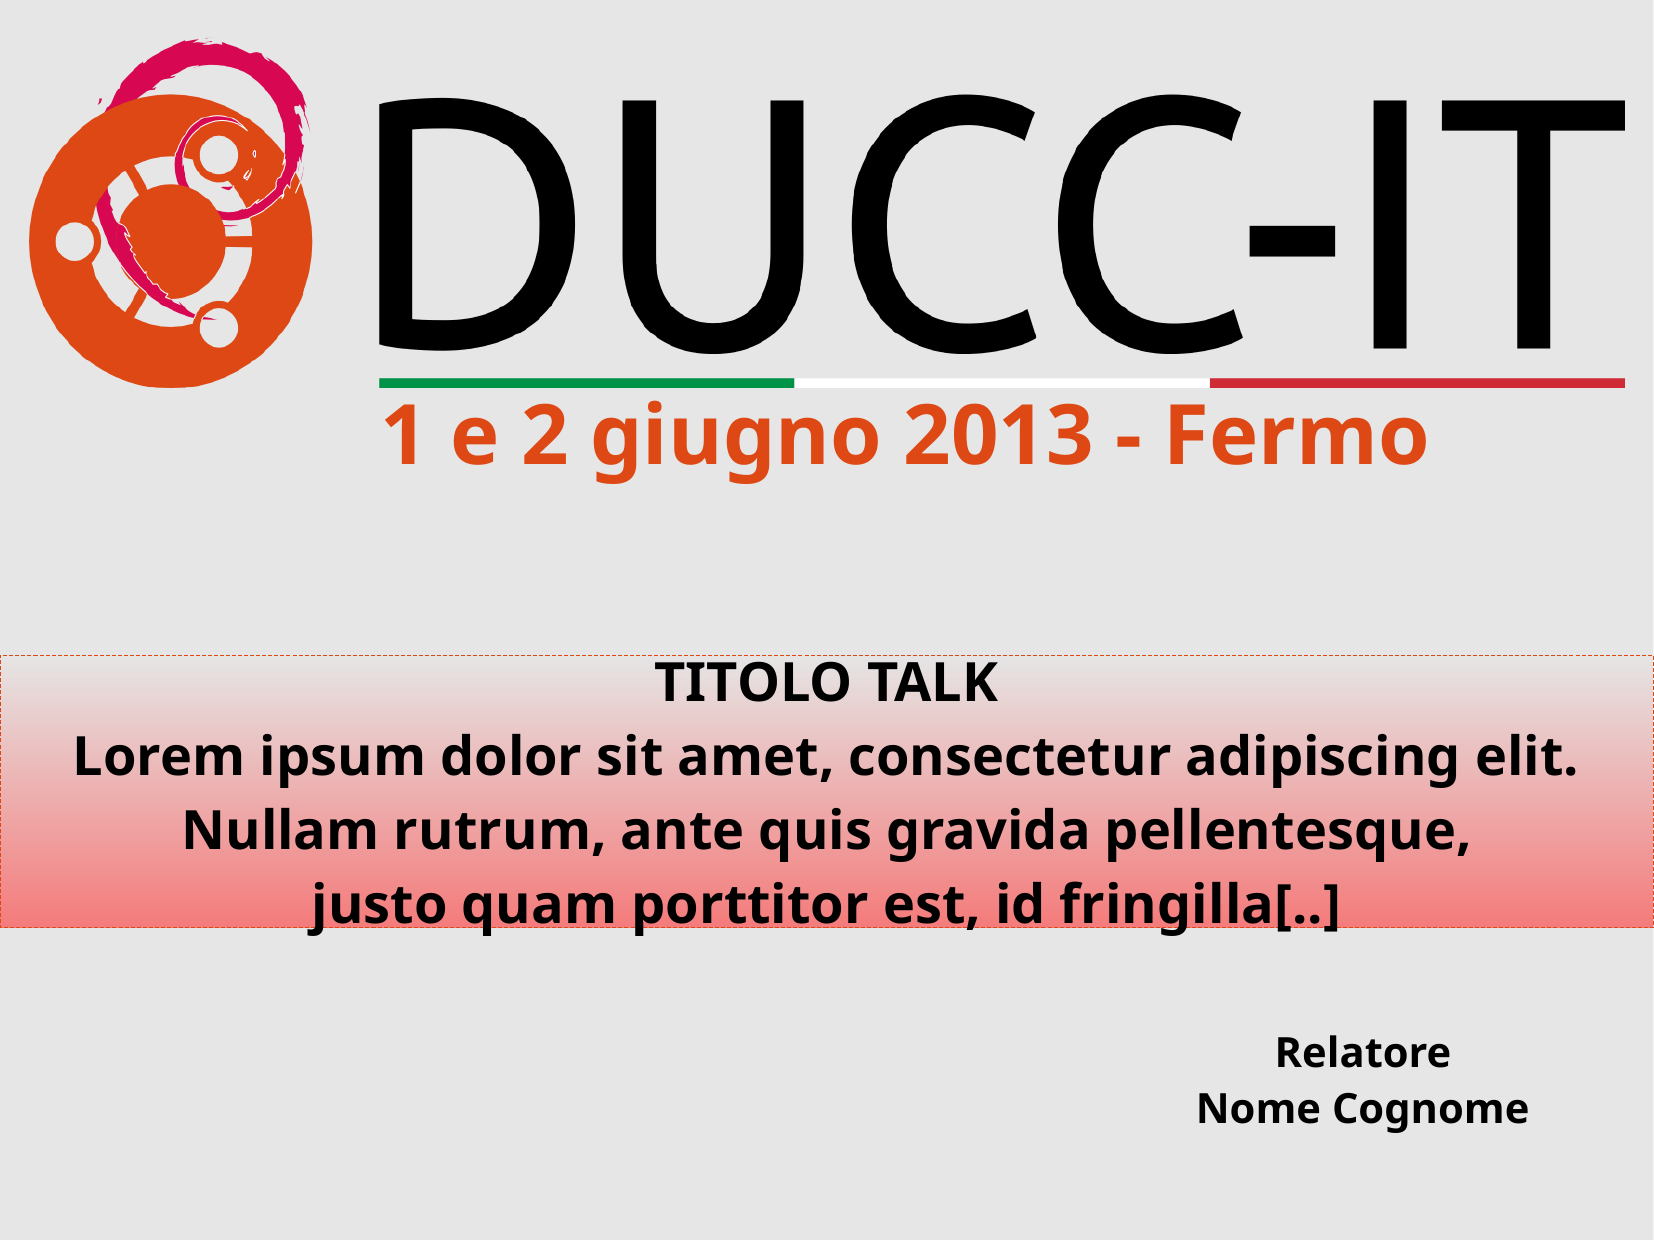

1 e 2 giugno 2013 - Fermo
TITOLO TALK
Lorem ipsum dolor sit amet, consectetur adipiscing elit.
Nullam rutrum, ante quis gravida pellentesque,
justo quam porttitor est, id fringilla[..]
Relatore
Nome Cognome